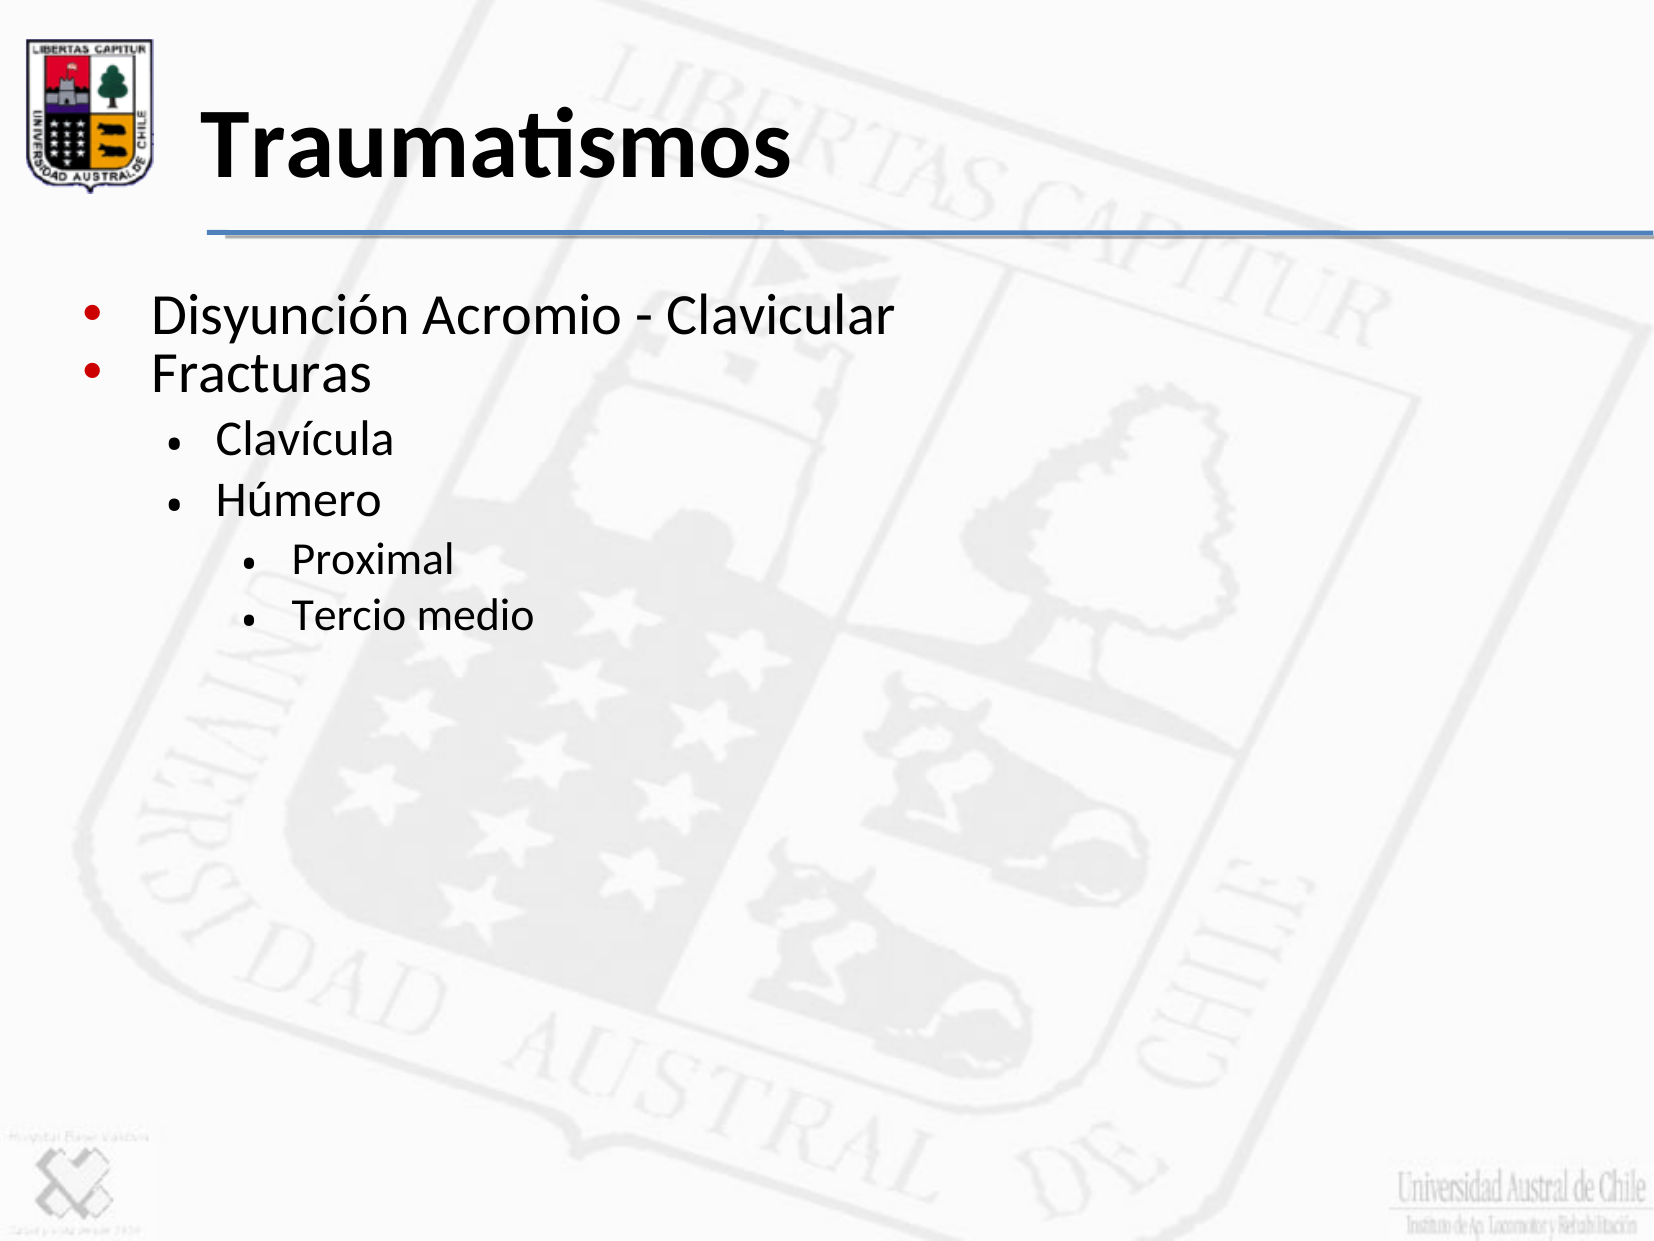

# Traumatismos
Disyunción Acromio - Clavicular
Fracturas
Clavícula
Húmero
Proximal
Tercio medio